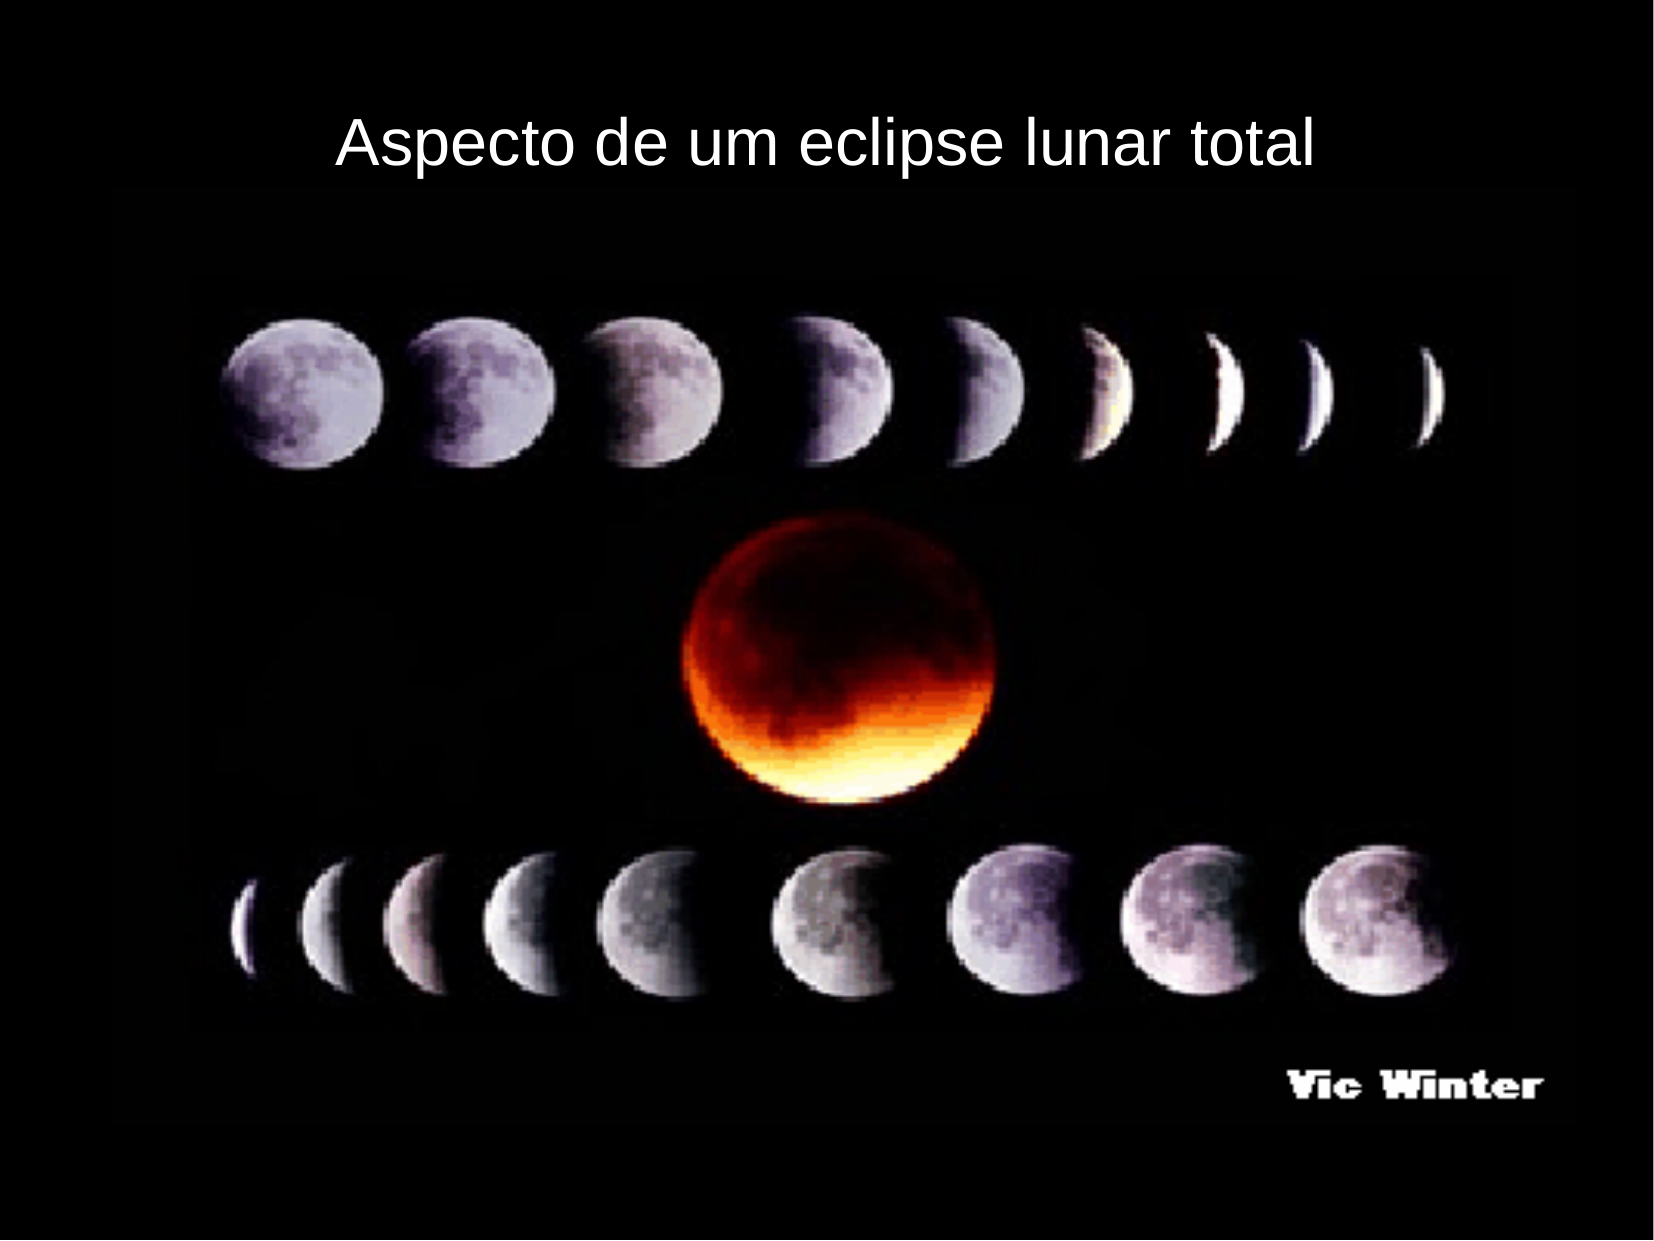

# Aspecto de um eclipse lunar total